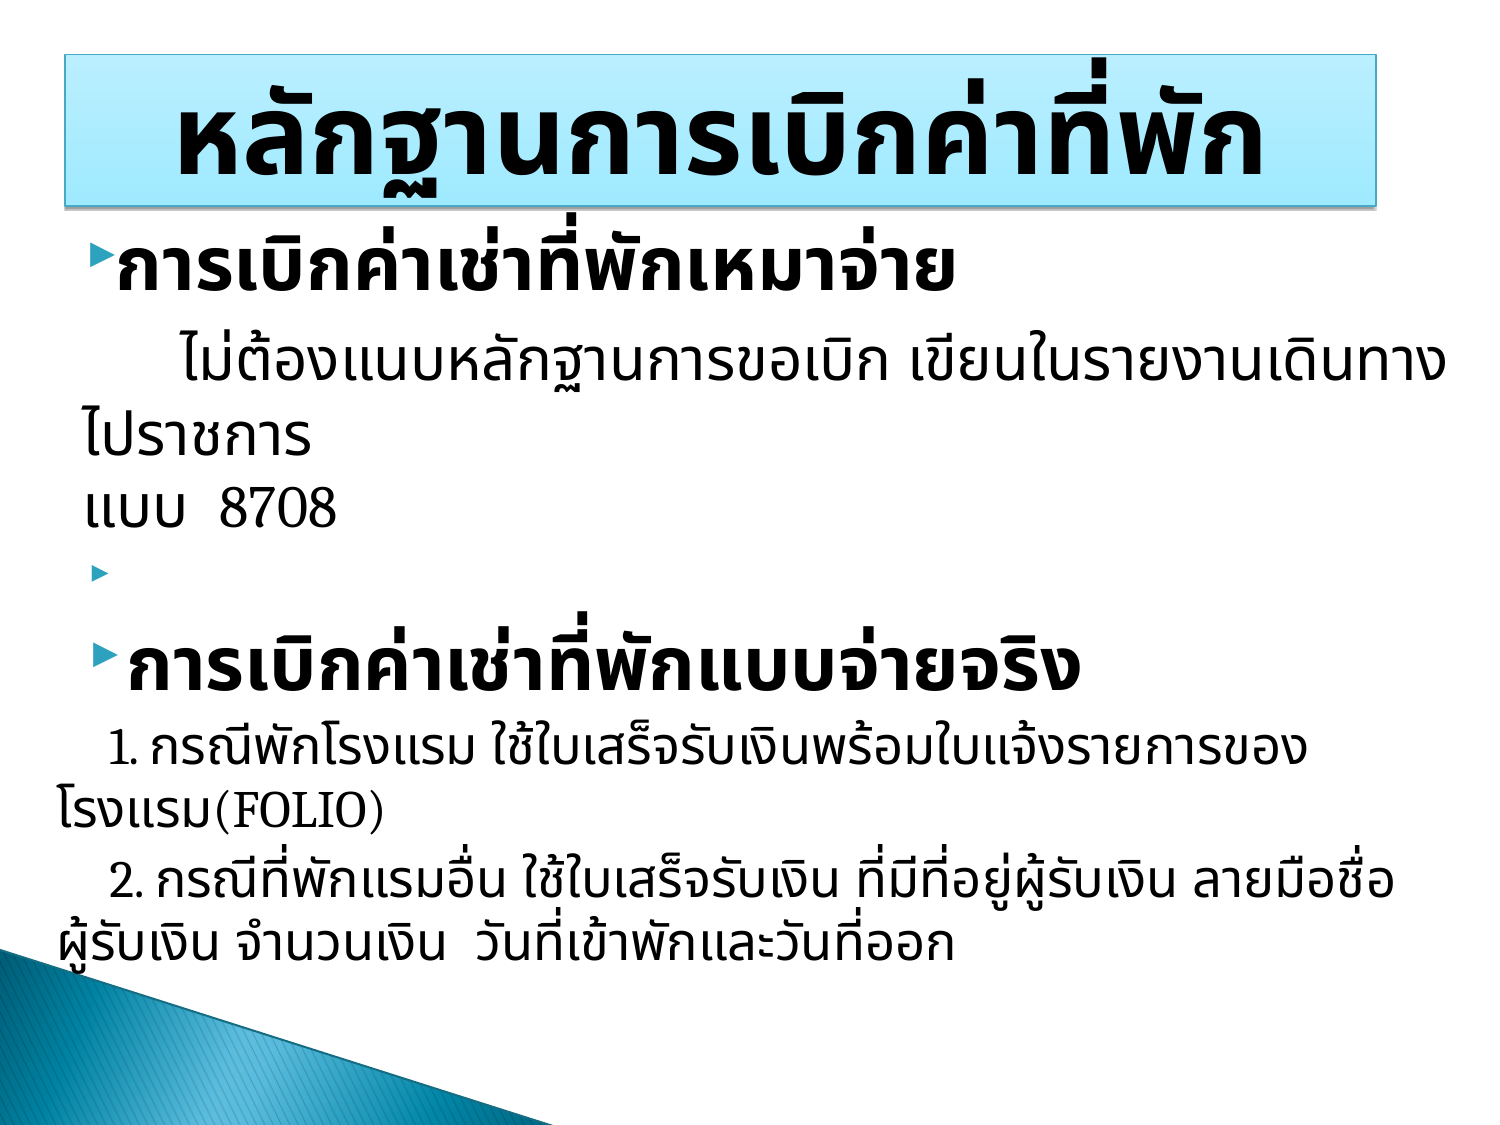

หลักฐานการเบิกค่าที่พัก
# การเบิกค่าเช่าที่พักเหมาจ่าย ไม่ต้องแนบหลักฐานการขอเบิก เขียนในรายงานเดินทางไปราชการ แบบ 8708
การเบิกค่าเช่าที่พักแบบจ่ายจริง
1. กรณีพักโรงแรม ใช้ใบเสร็จรับเงินพร้อมใบแจ้งรายการของโรงแรม(FOLIO)
2. กรณีที่พักแรมอื่น ใช้ใบเสร็จรับเงิน ที่มีที่อยู่ผู้รับเงิน ลายมือชื่อผู้รับเงิน จำนวนเงิน วันที่เข้าพักและวันที่ออก